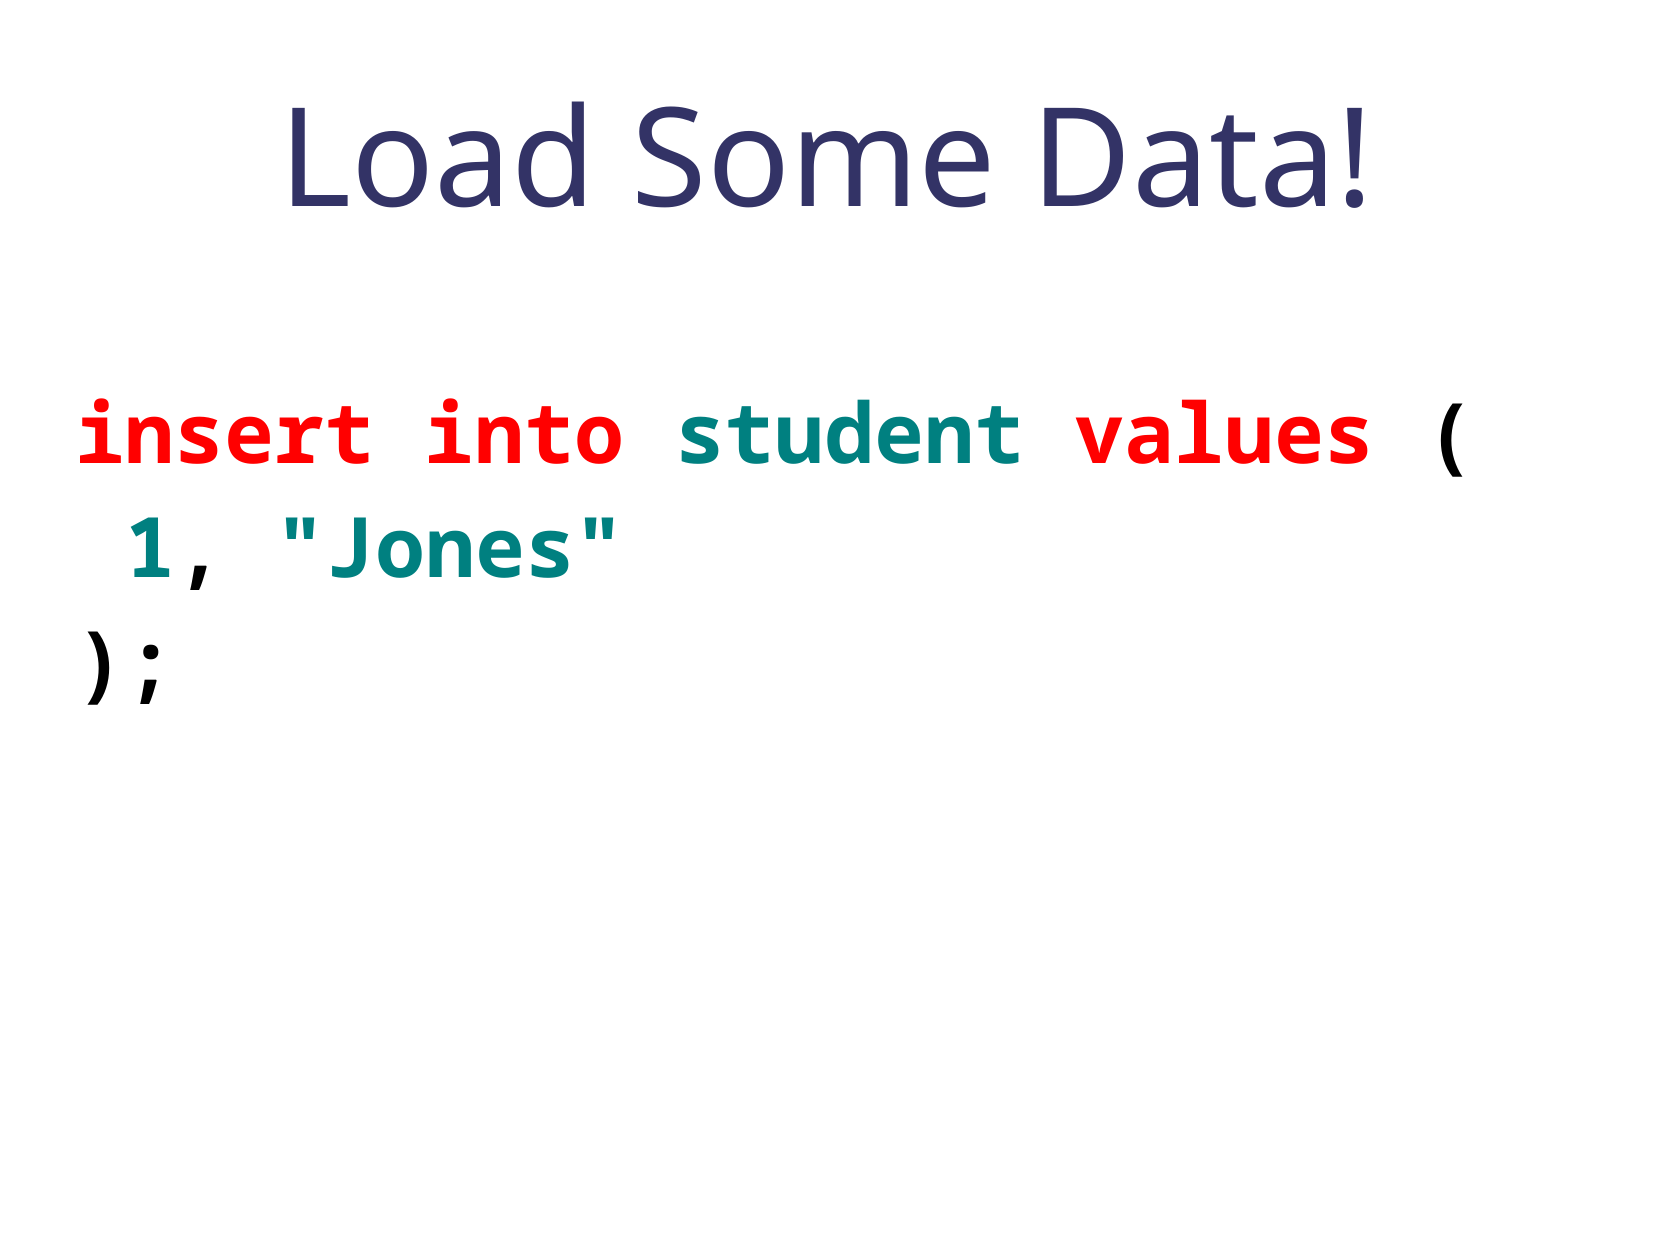

# Load Some Data!
insert into student values (
 1, "Jones"
);